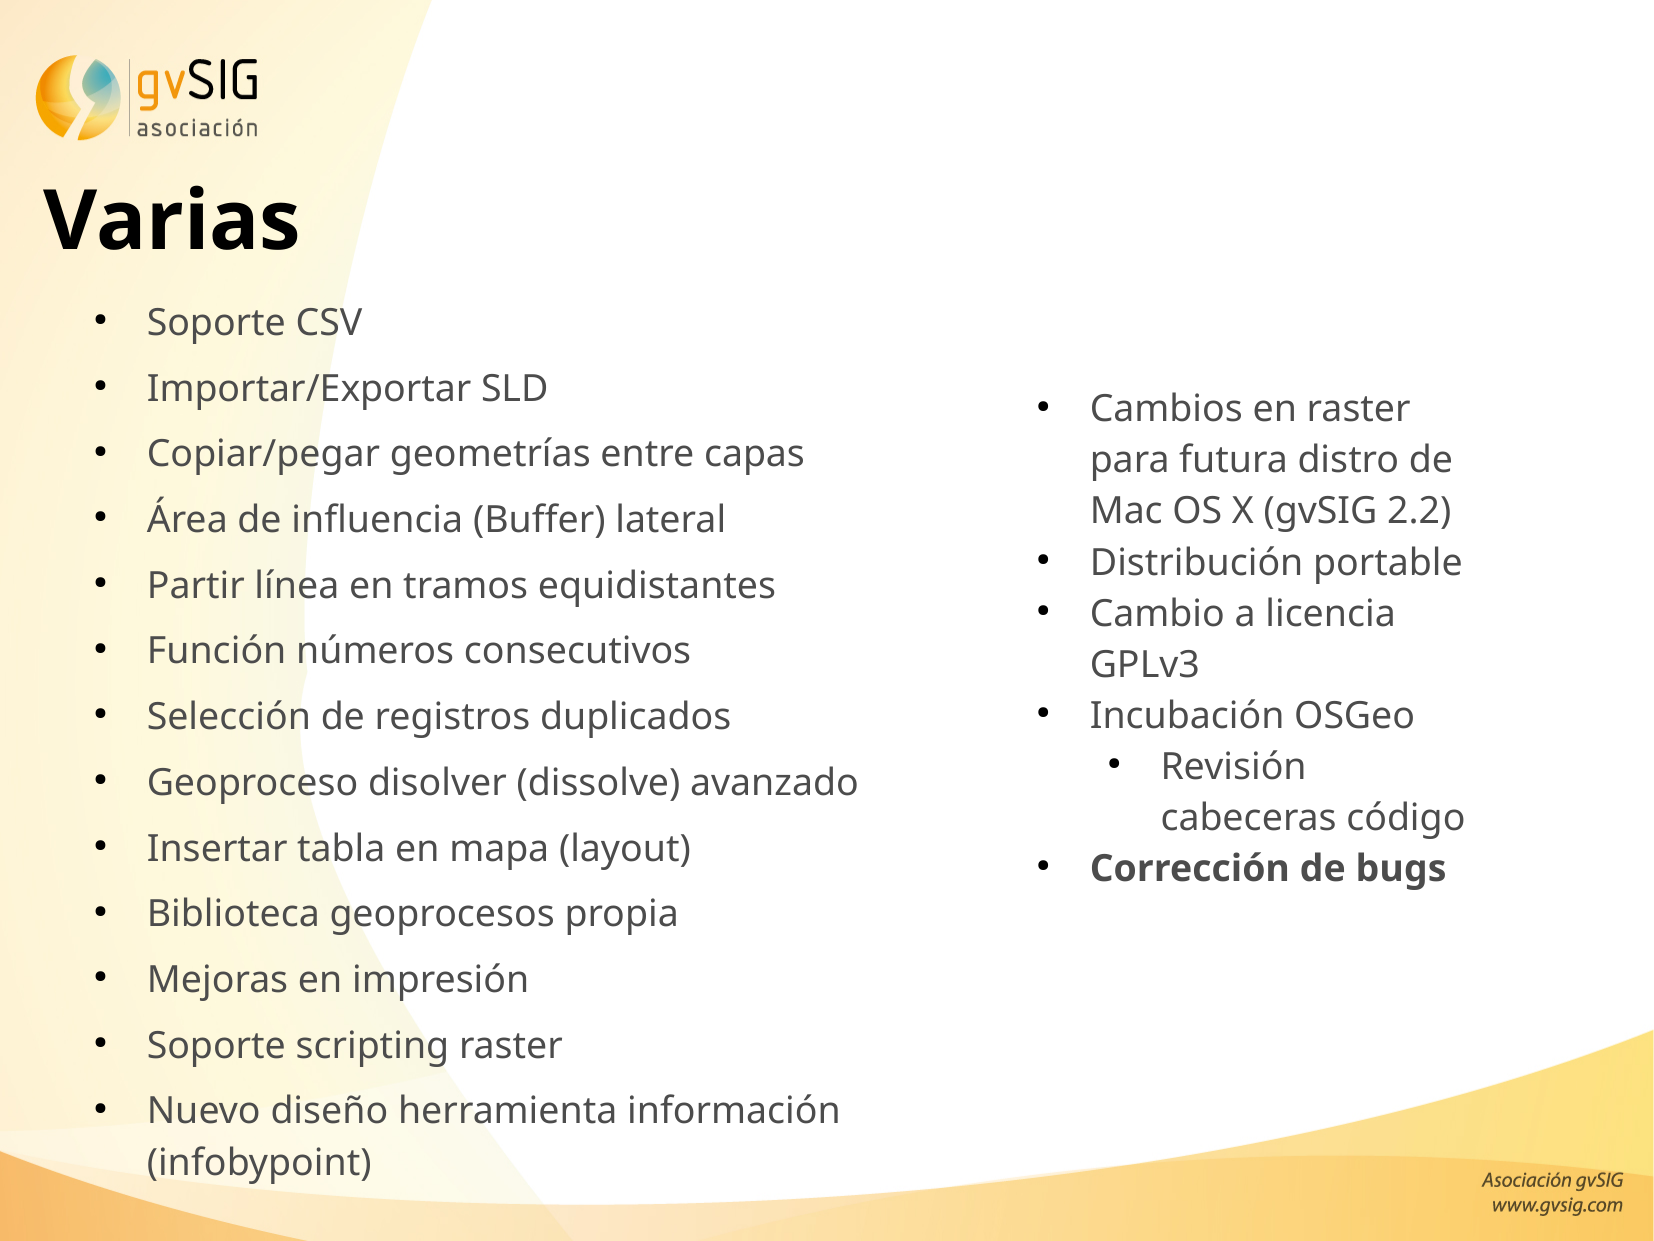

# Varias
Soporte CSV
Importar/Exportar SLD
Copiar/pegar geometrías entre capas
Área de influencia (Buffer) lateral
Partir línea en tramos equidistantes
Función números consecutivos
Selección de registros duplicados
Geoproceso disolver (dissolve) avanzado
Insertar tabla en mapa (layout)
Biblioteca geoprocesos propia
Mejoras en impresión
Soporte scripting raster
Nuevo diseño herramienta información (infobypoint)
Cambios en raster para futura distro de Mac OS X (gvSIG 2.2)
Distribución portable
Cambio a licencia GPLv3
Incubación OSGeo
Revisión cabeceras código
Corrección de bugs